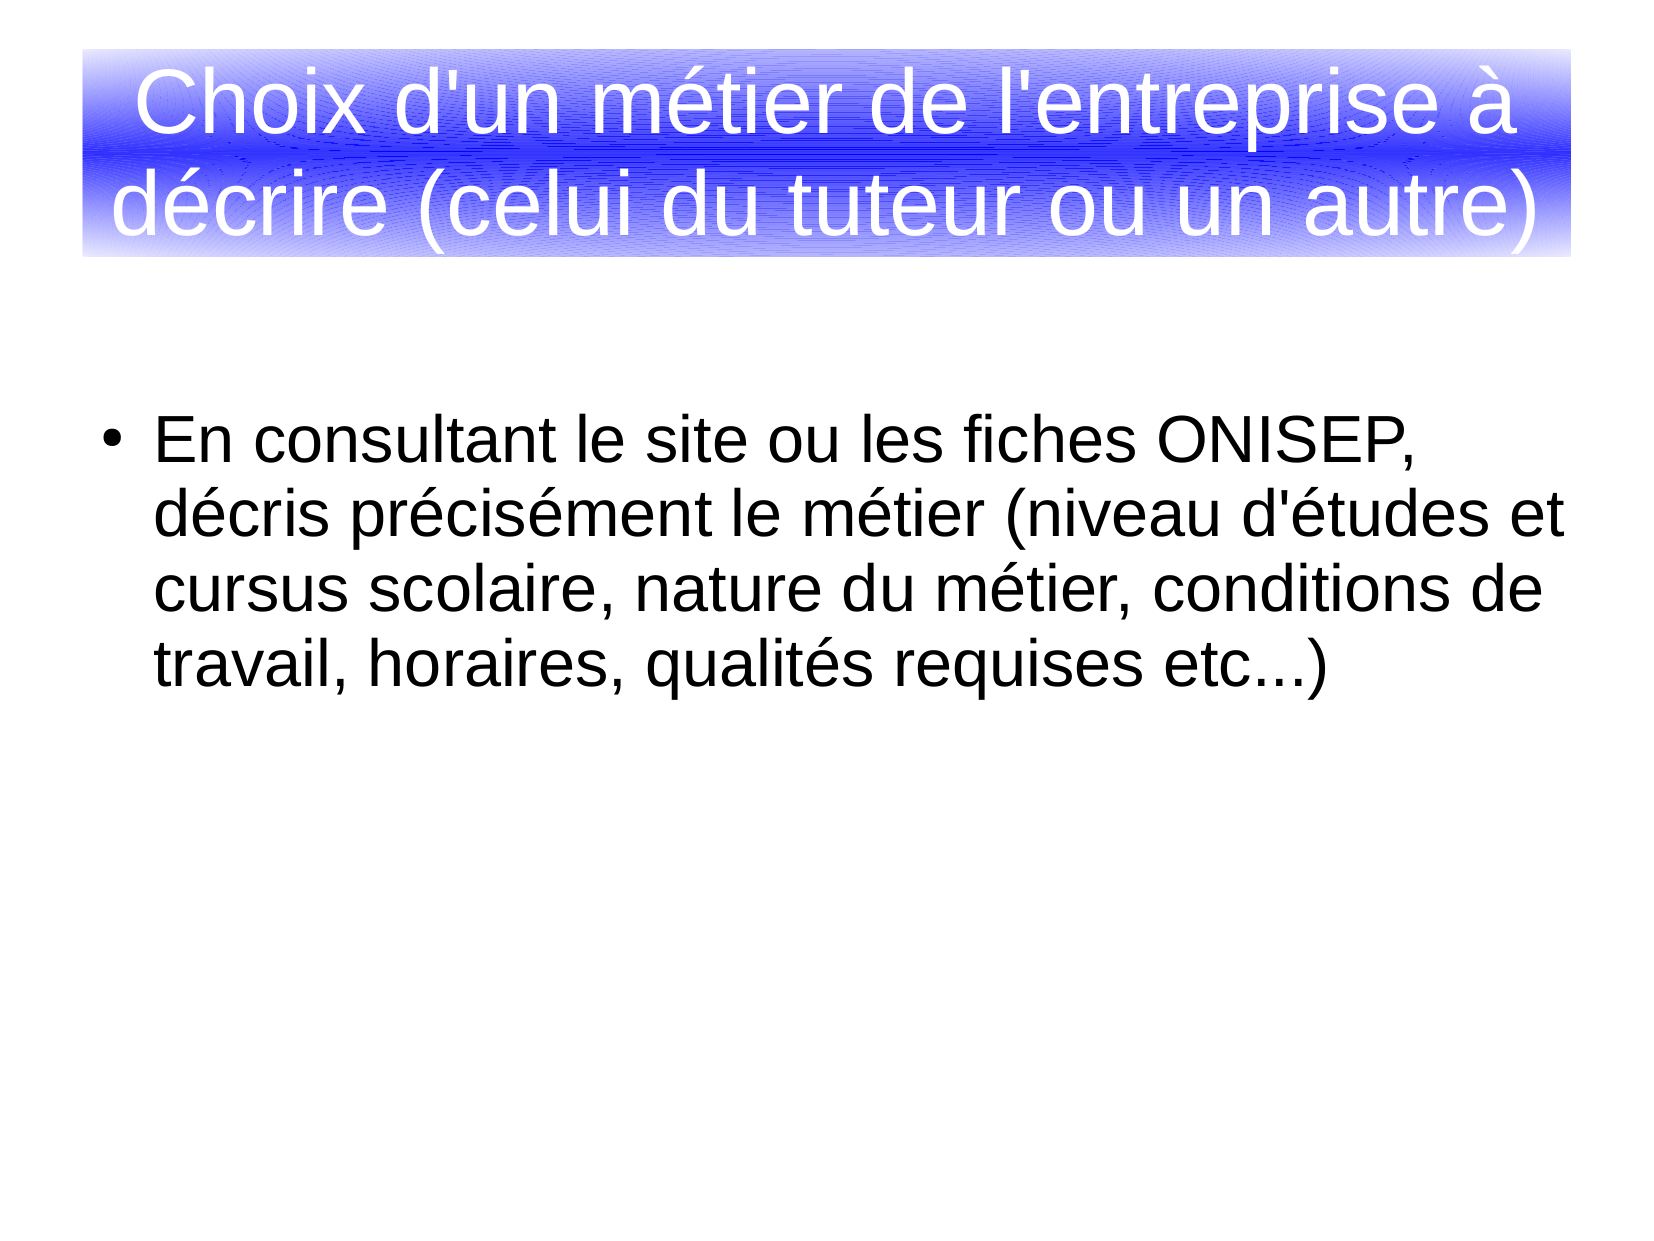

# Choix d'un métier de l'entreprise à décrire (celui du tuteur ou un autre)
En consultant le site ou les fiches ONISEP, décris précisément le métier (niveau d'études et cursus scolaire, nature du métier, conditions de travail, horaires, qualités requises etc...)